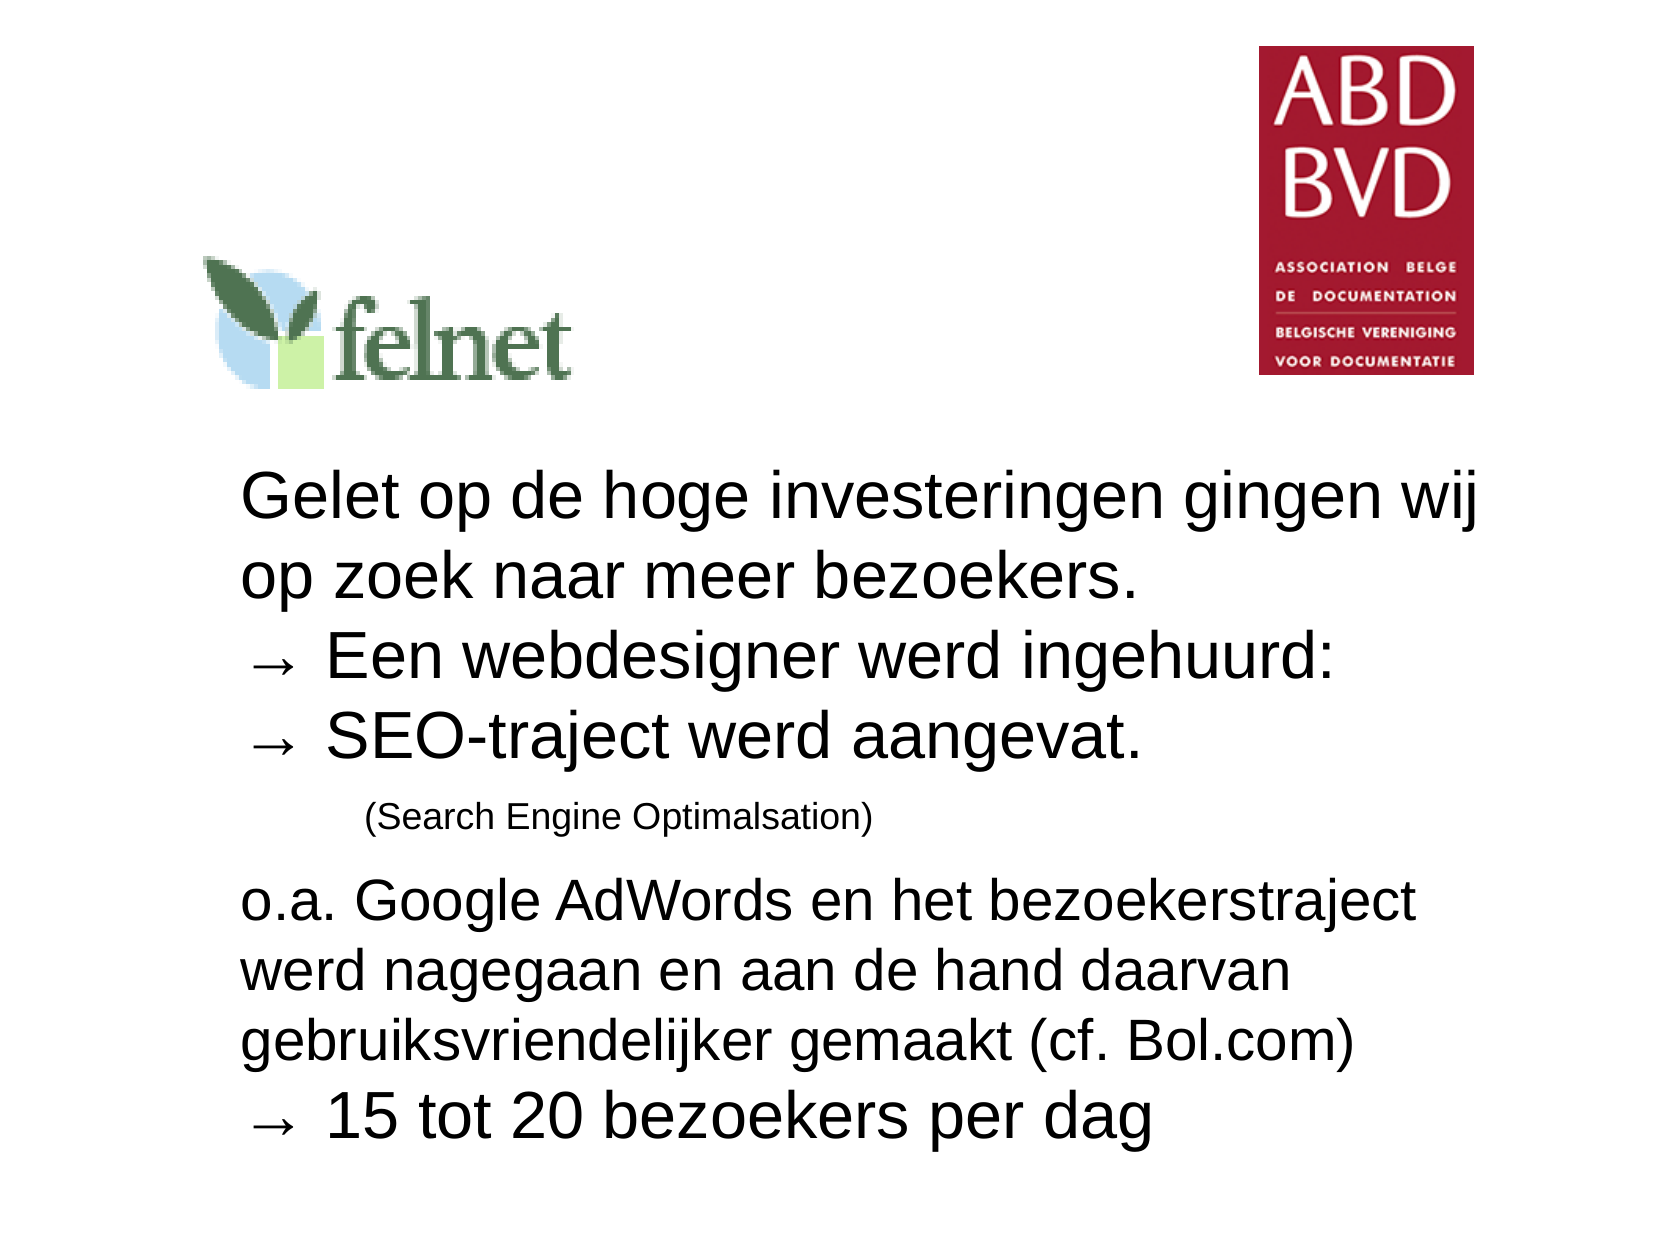

#
Gelet op de hoge investeringen gingen wij op zoek naar meer bezoekers.
→ Een webdesigner werd ingehuurd:
→ SEO-traject werd aangevat.
o.a. Google AdWords en het bezoekerstraject werd nagegaan en aan de hand daarvan gebruiksvriendelijker gemaakt (cf. Bol.com)
→ 15 tot 20 bezoekers per dag
(Search Engine Optimalsation)